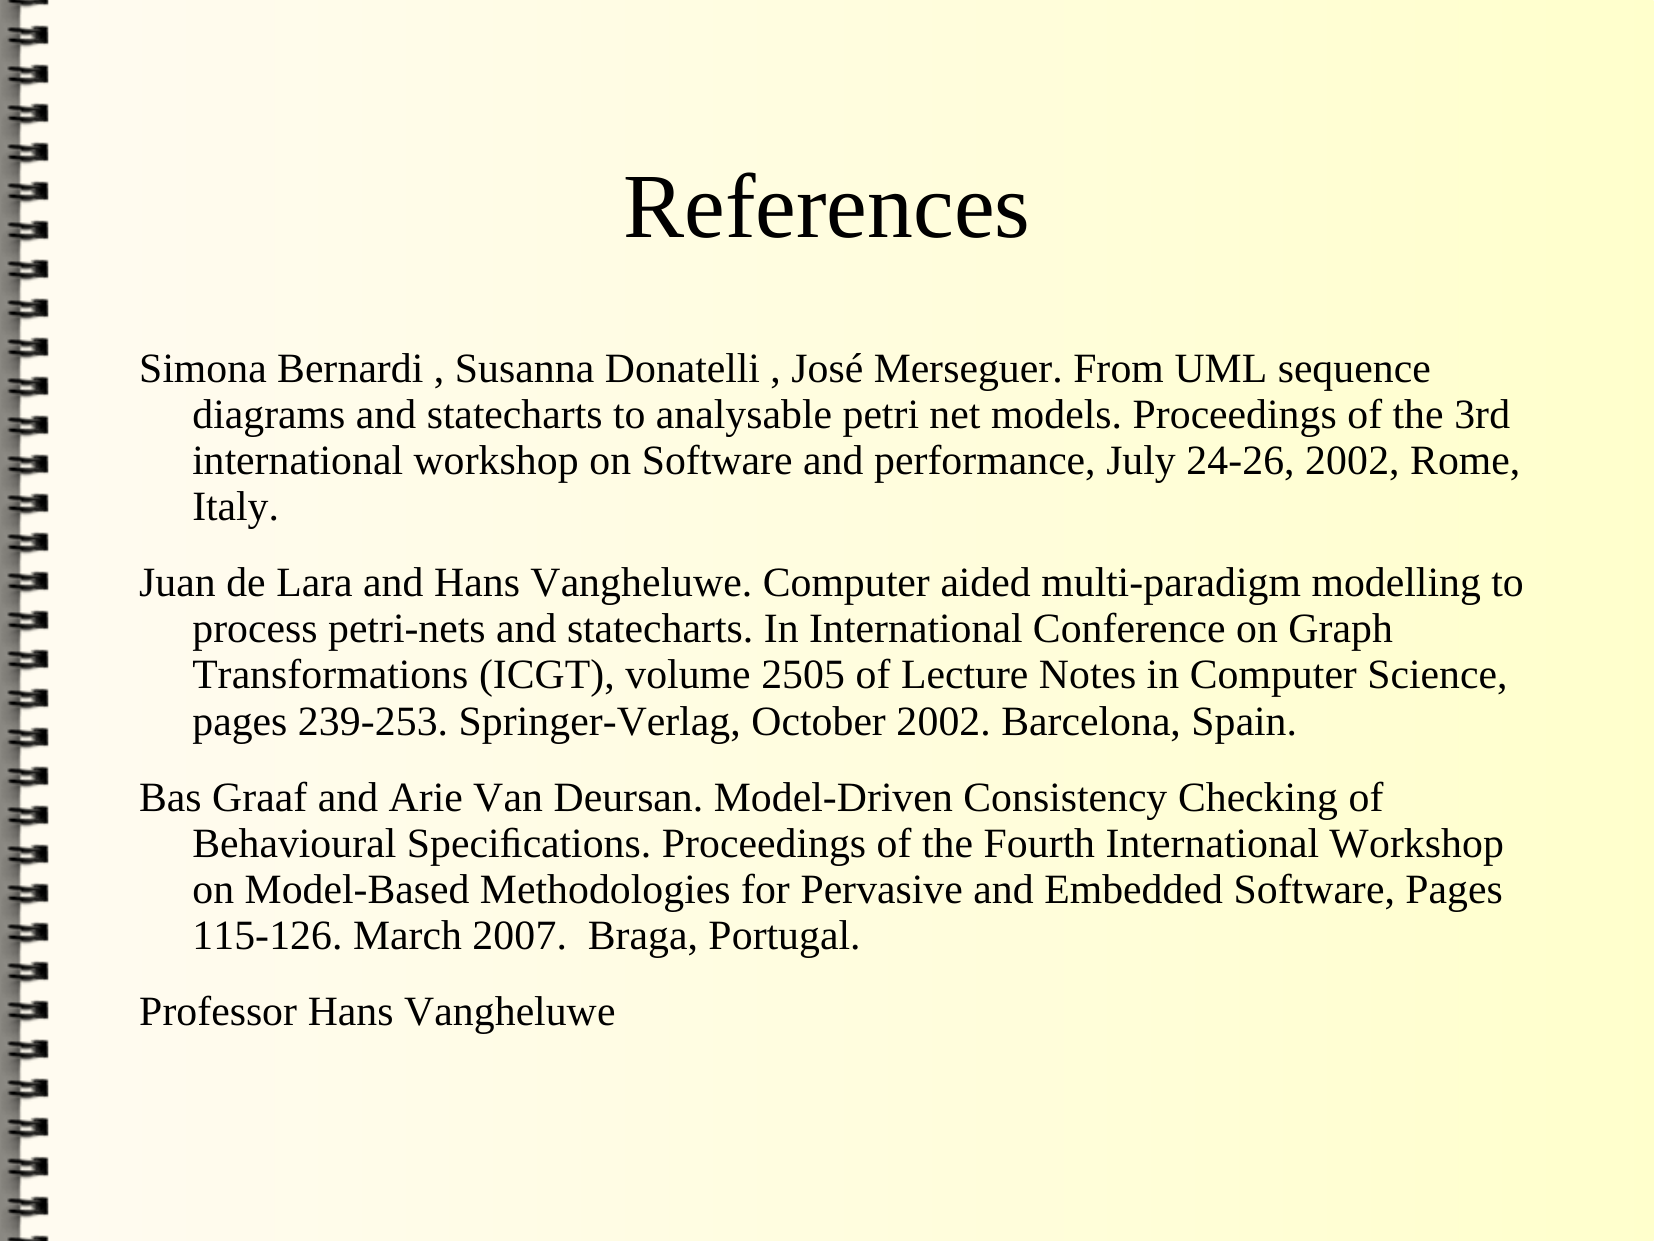

# References
Simona Bernardi , Susanna Donatelli , José Merseguer. From UML sequence diagrams and statecharts to analysable petri net models. Proceedings of the 3rd international workshop on Software and performance, July 24-26, 2002, Rome, Italy.
Juan de Lara and Hans Vangheluwe. Computer aided multi-paradigm modelling to process petri-nets and statecharts. In International Conference on Graph Transformations (ICGT), volume 2505 of Lecture Notes in Computer Science, pages 239-253. Springer-Verlag, October 2002. Barcelona, Spain.
Bas Graaf and Arie Van Deursan. Model-Driven Consistency Checking of Behavioural Speciﬁcations. Proceedings of the Fourth International Workshop on Model-Based Methodologies for Pervasive and Embedded Software, Pages 115-126. March 2007. Braga, Portugal.
Professor Hans Vangheluwe